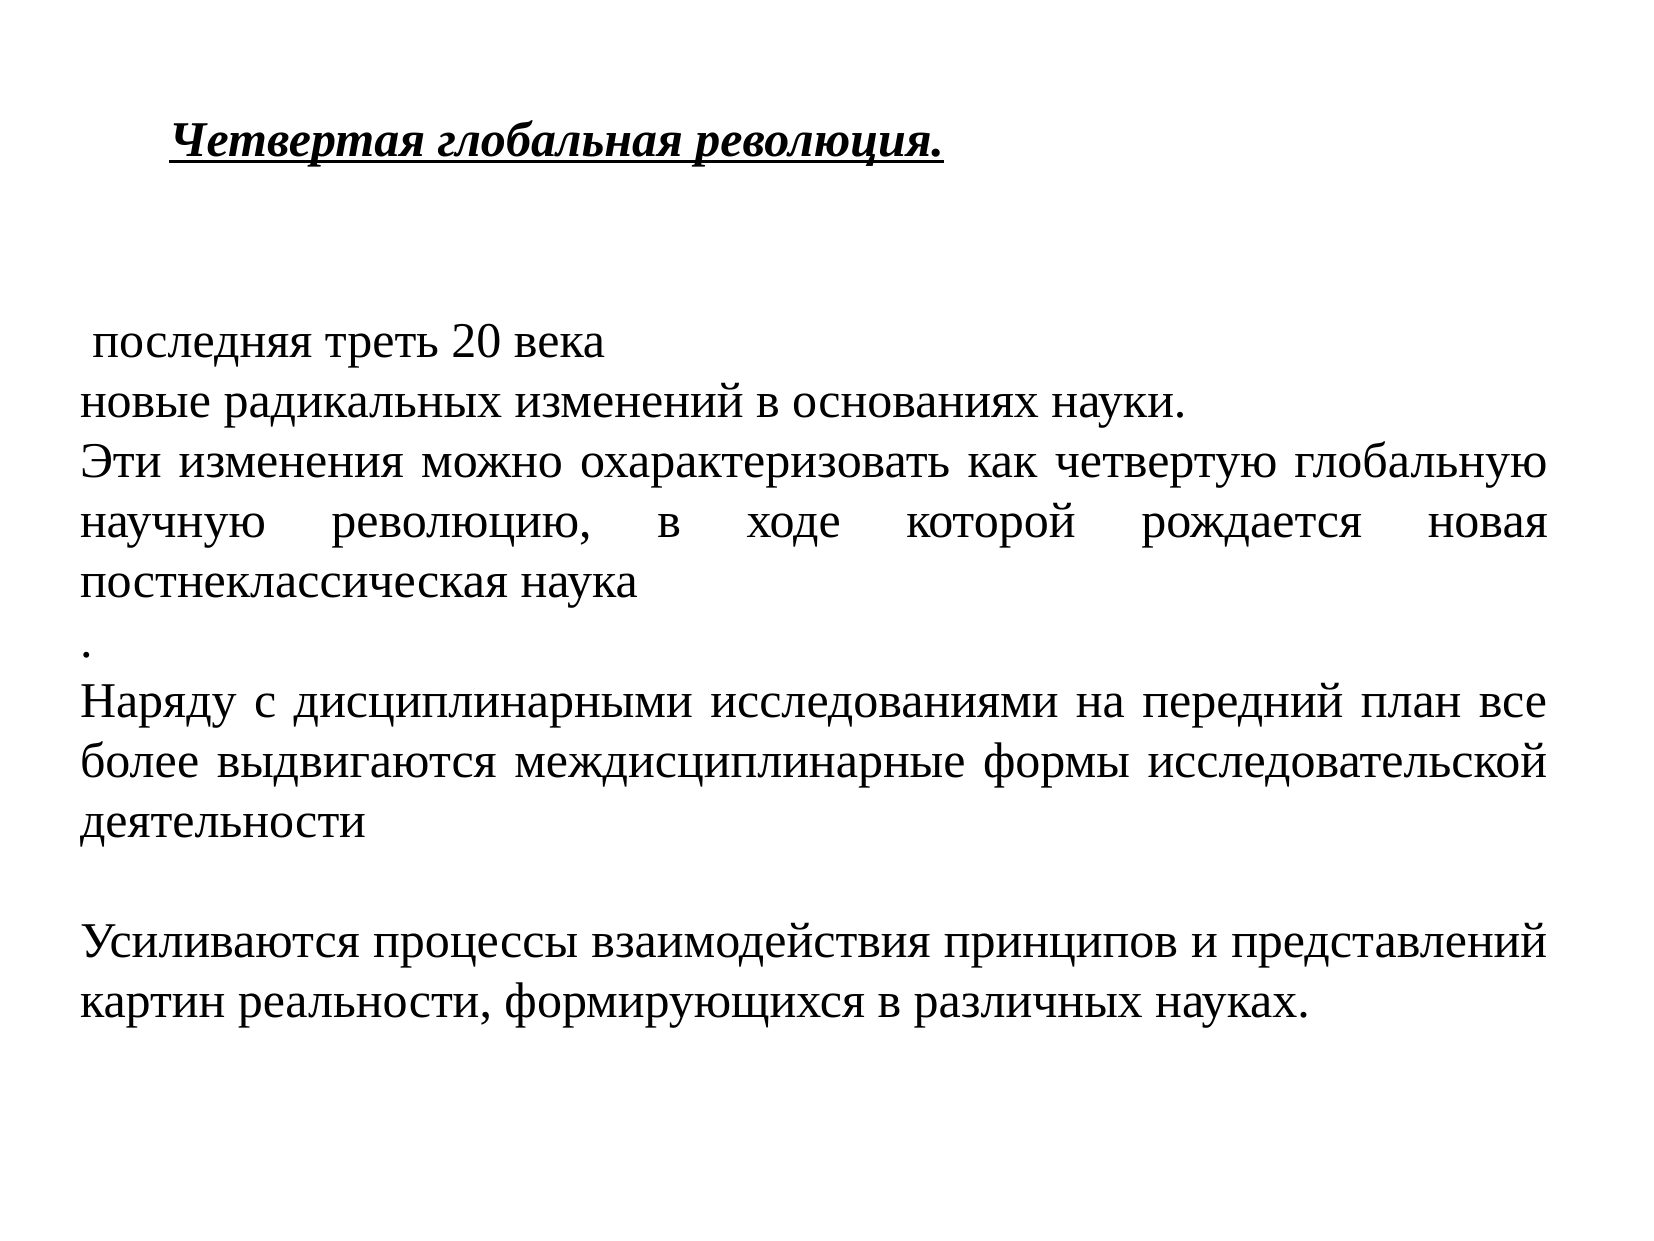

Четвертая глобальная революция.
 последняя треть 20 века
новые радикальных изменений в основаниях науки.
Эти изменения можно охарактеризовать как четвертую глобальную научную революцию, в ходе которой рождается новая постнеклассическая наука
.
Наряду с дисциплинарными исследованиями на передний план все более выдвигаются междисциплинарные формы исследовательской деятельности
Усиливаются процессы взаимодействия принципов и представлений картин реальности, формирующихся в различных науках.